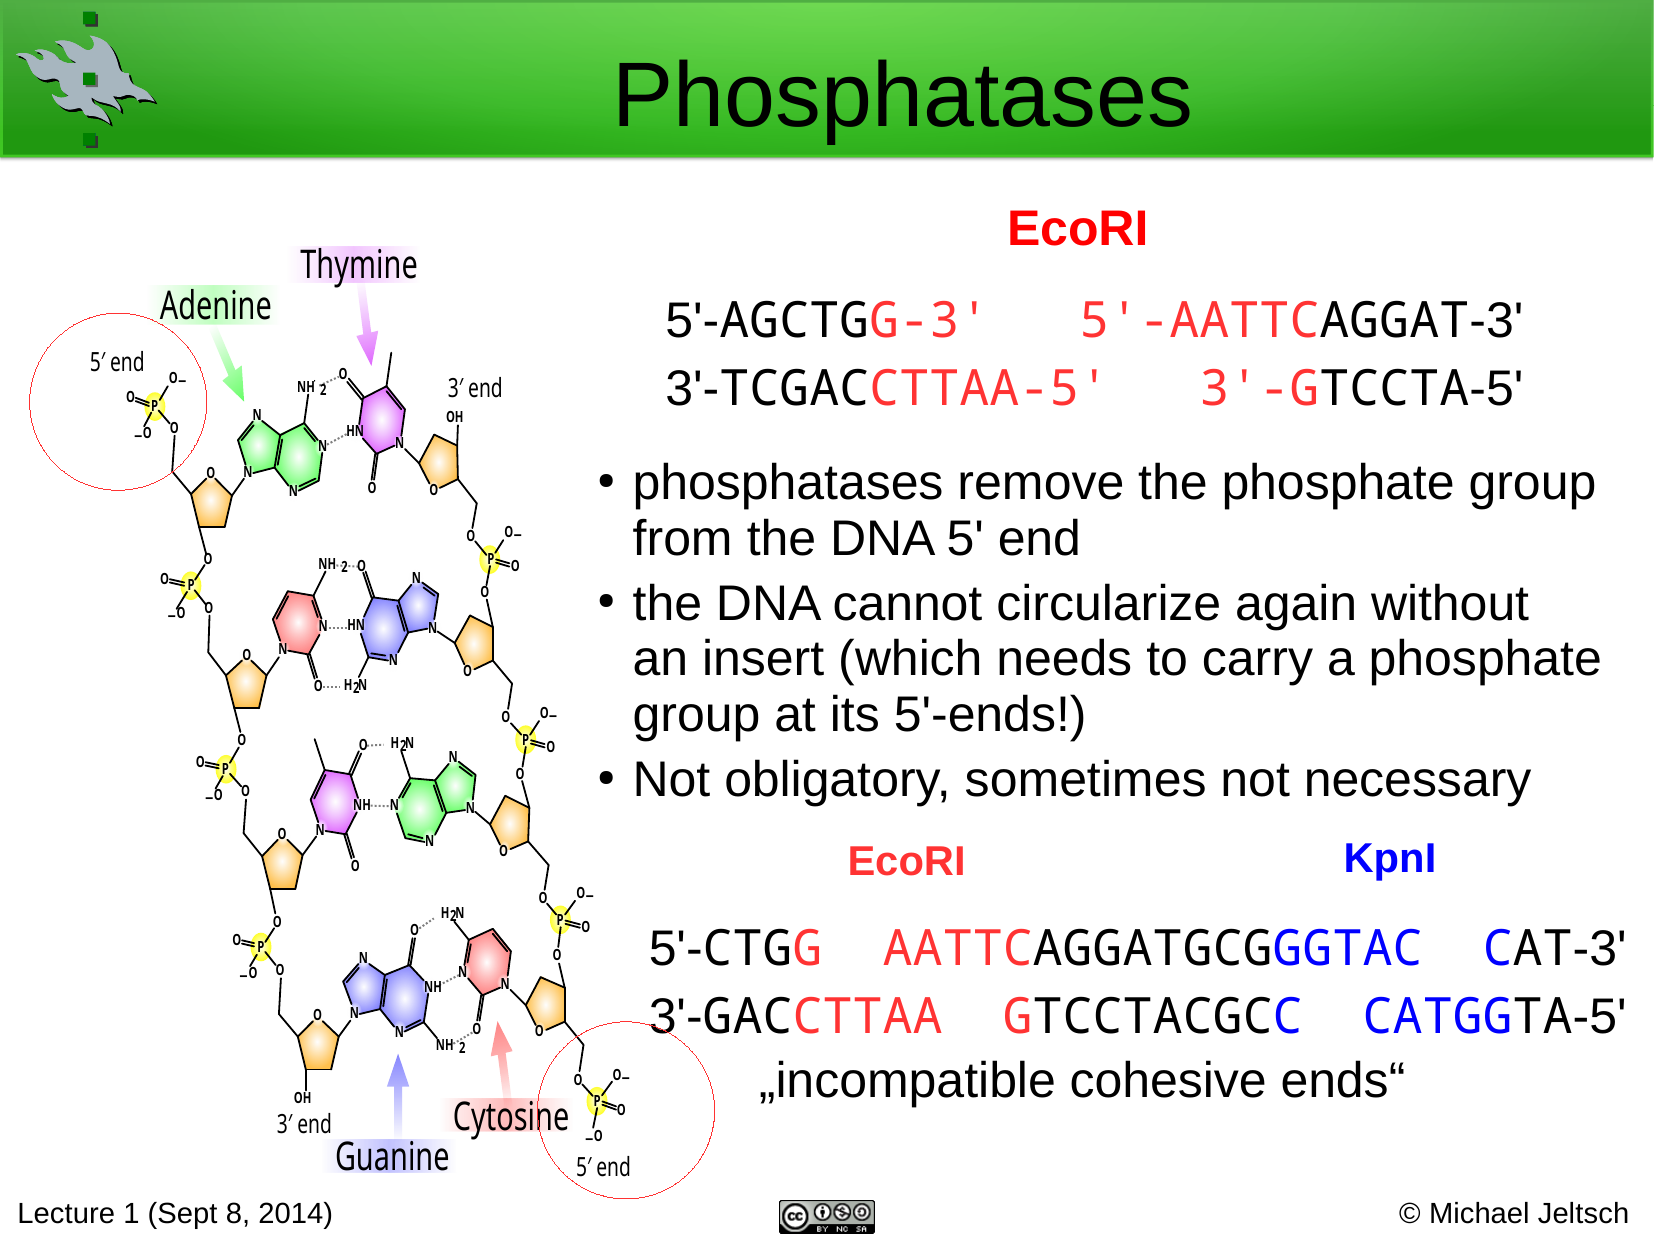

# Phosphatases
EcoRI
5'-AGCTGG-3' 5'-AATTCAGGAT-3'
3'-TCGACCTTAA-5' 3'-GTCCTA-5'
phosphatases remove the phosphate group
from the DNA 5' end
the DNA cannot circularize again without
an insert (which needs to carry a phosphate
group at its 5'-ends!)
Not obligatory, sometimes not necessary
KpnI
EcoRI
5'-CTGG AATTCAGGATGCGGGTAC CAT-3'
3'-GACCTTAA GTCCTACGCC CATGGTA-5'
„incompatible cohesive ends“